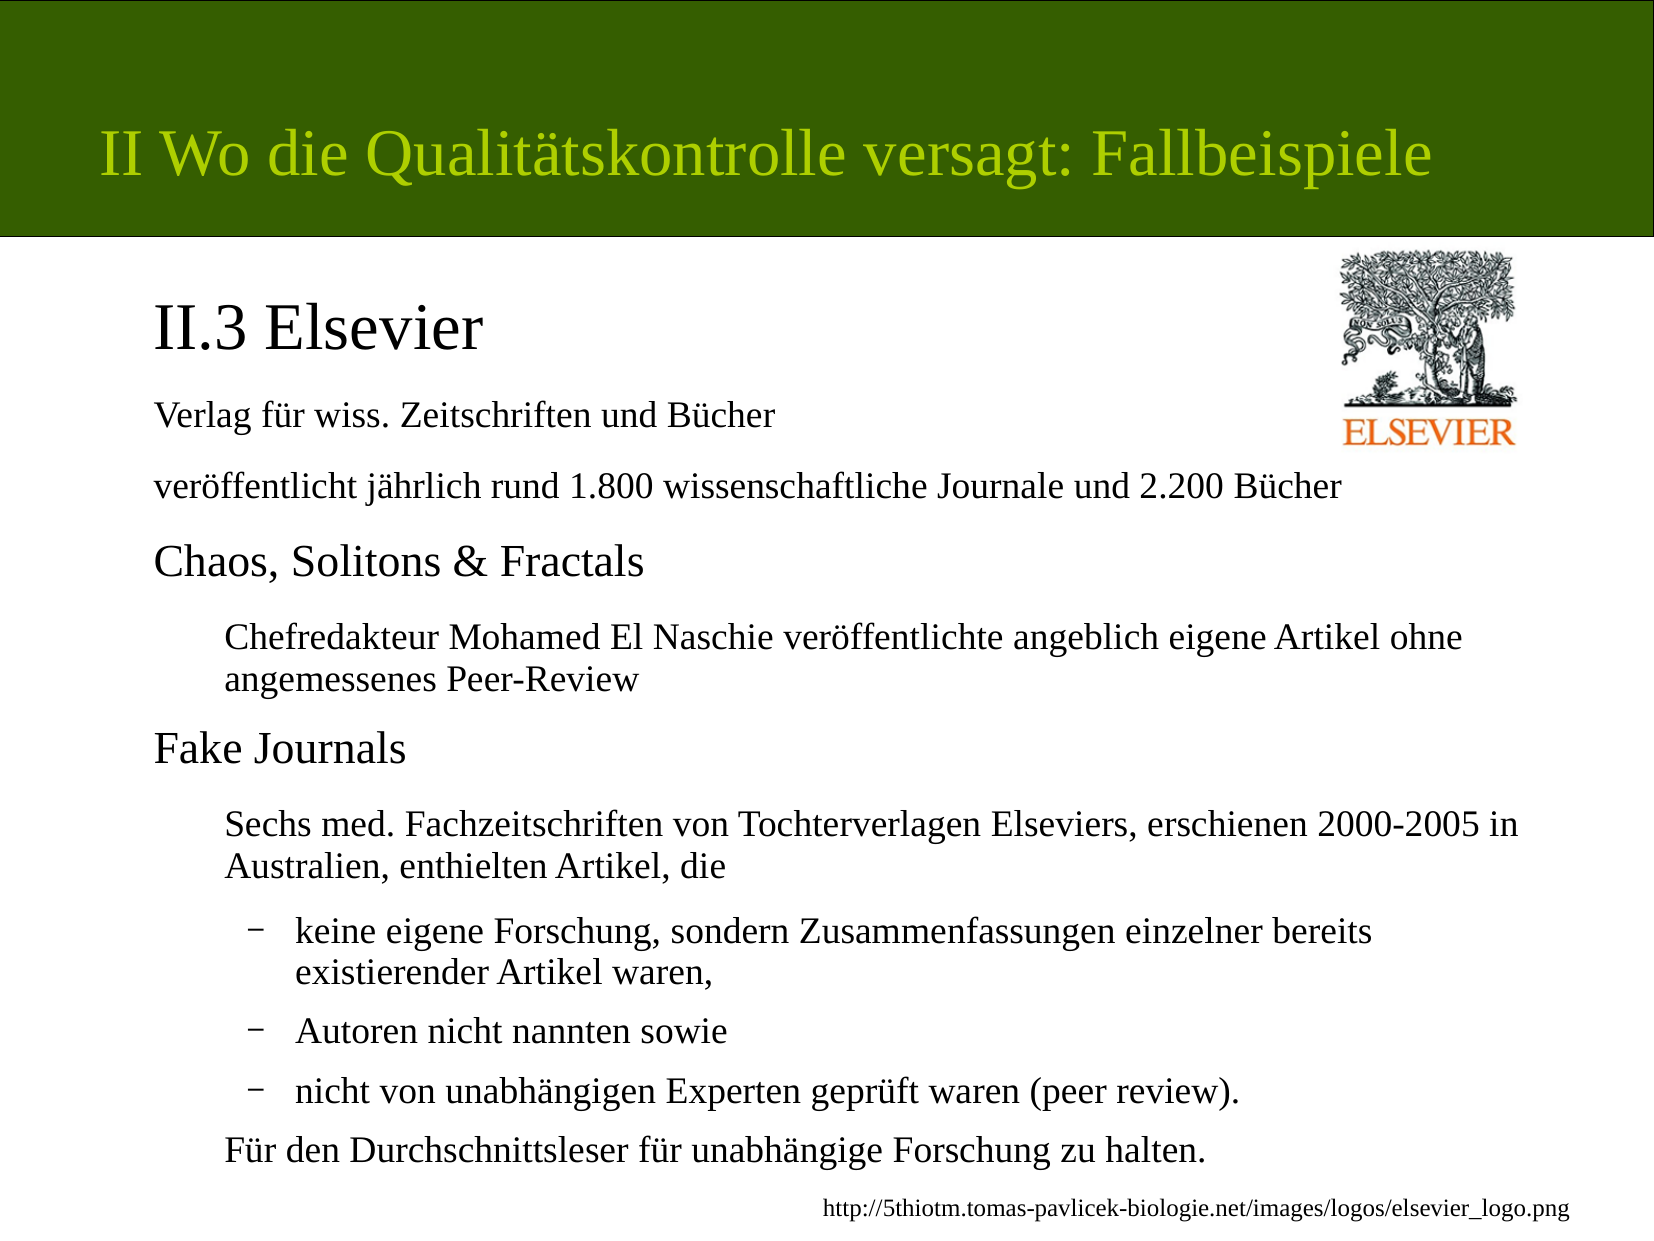

# II Wo die Qualitätskontrolle versagt: Fallbeispiele
II.3 Elsevier
Verlag für wiss. Zeitschriften und Bücher
veröffentlicht jährlich rund 1.800 wissenschaftliche Journale und 2.200 Bücher
Chaos, Solitons & Fractals
Chefredakteur Mohamed El Naschie veröffentlichte angeblich eigene Artikel ohne angemessenes Peer-Review
Fake Journals
Sechs med. Fachzeitschriften von Tochterverlagen Elseviers, erschienen 2000-2005 in Australien, enthielten Artikel, die
keine eigene Forschung, sondern Zusammenfassungen einzelner bereits existierender Artikel waren,
Autoren nicht nannten sowie
nicht von unabhängigen Experten geprüft waren (peer review).
Für den Durchschnittsleser für unabhängige Forschung zu halten.
http://5thiotm.tomas-pavlicek-biologie.net/images/logos/elsevier_logo.png